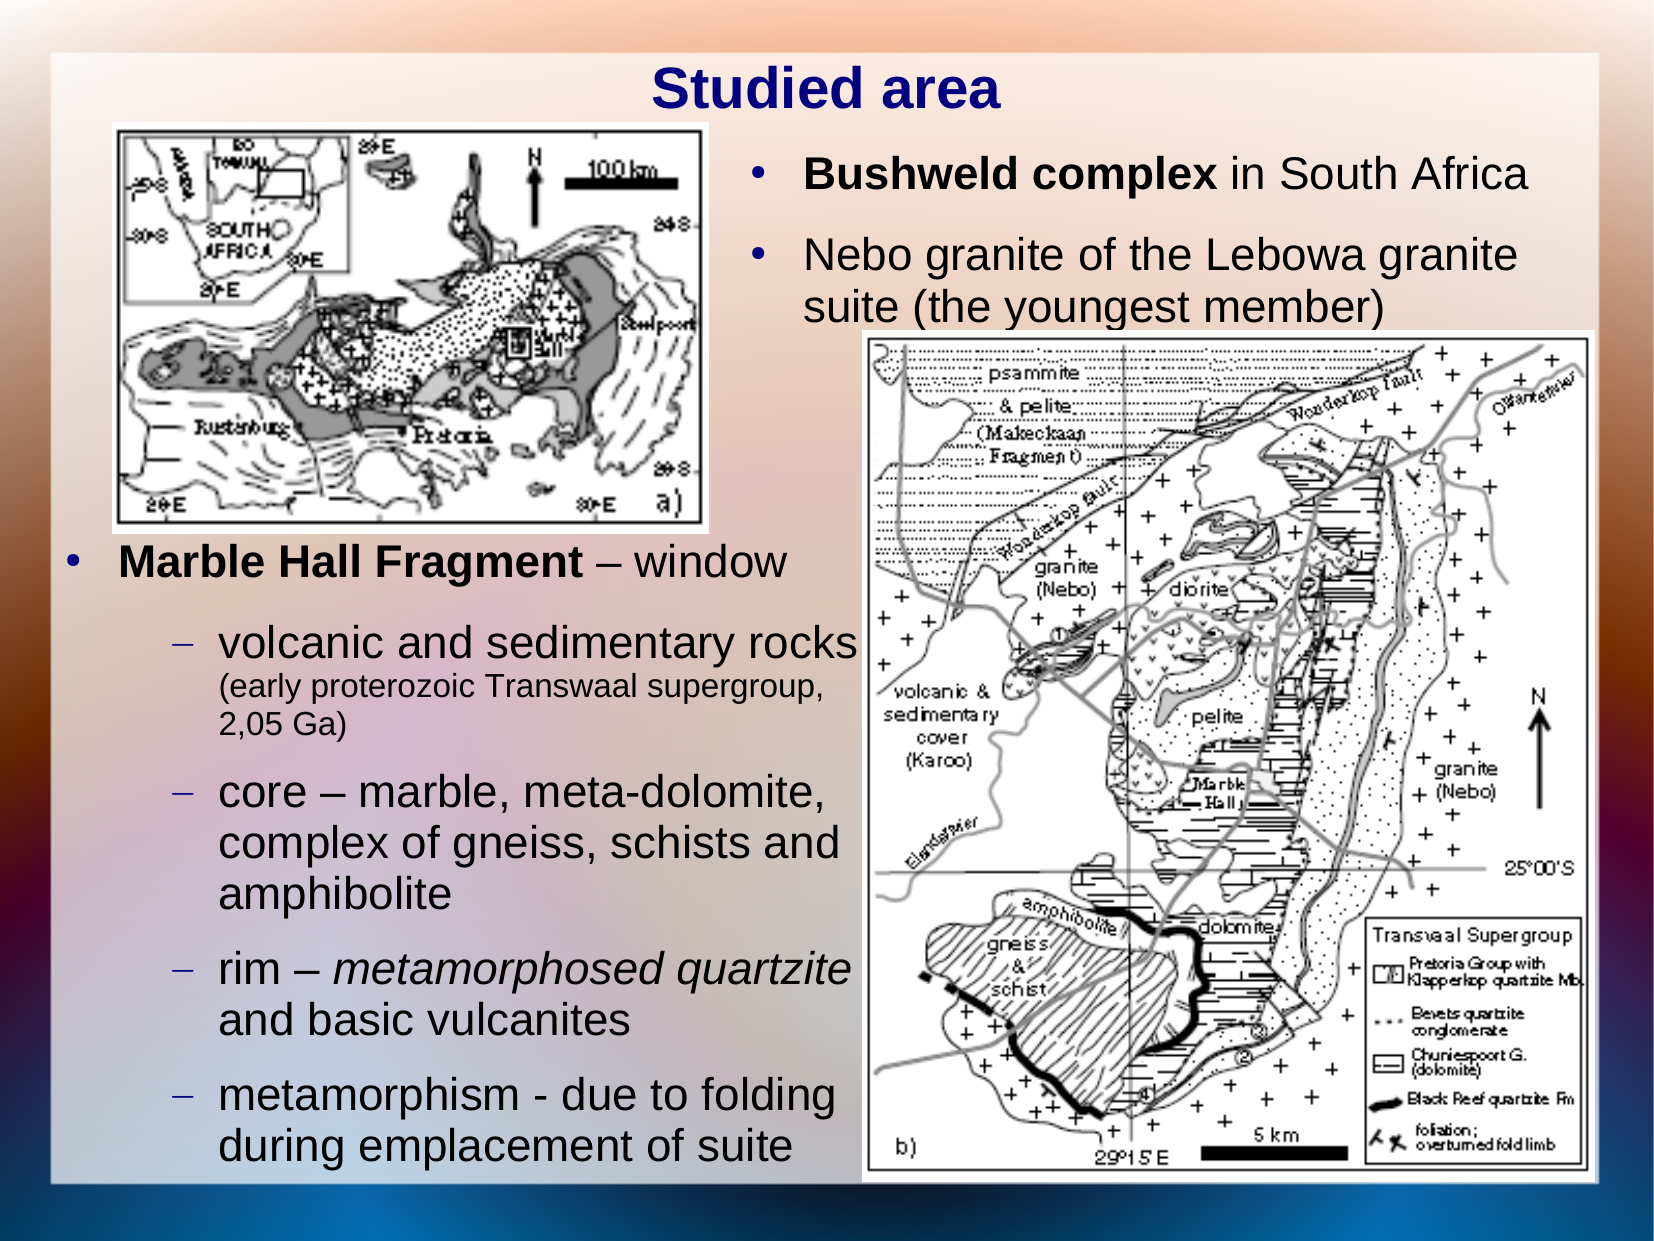

# Studied area
Bushweld complex in South Africa
Nebo granite of the Lebowa granite suite (the youngest member)
Marble Hall Fragment – window
volcanic and sedimentary rocks (early proterozoic Transwaal supergroup, 2,05 Ga)
core – marble, meta-dolomite, complex of gneiss, schists and amphibolite
rim – metamorphosed quartzite and basic vulcanites
metamorphism - due to folding during emplacement of suite